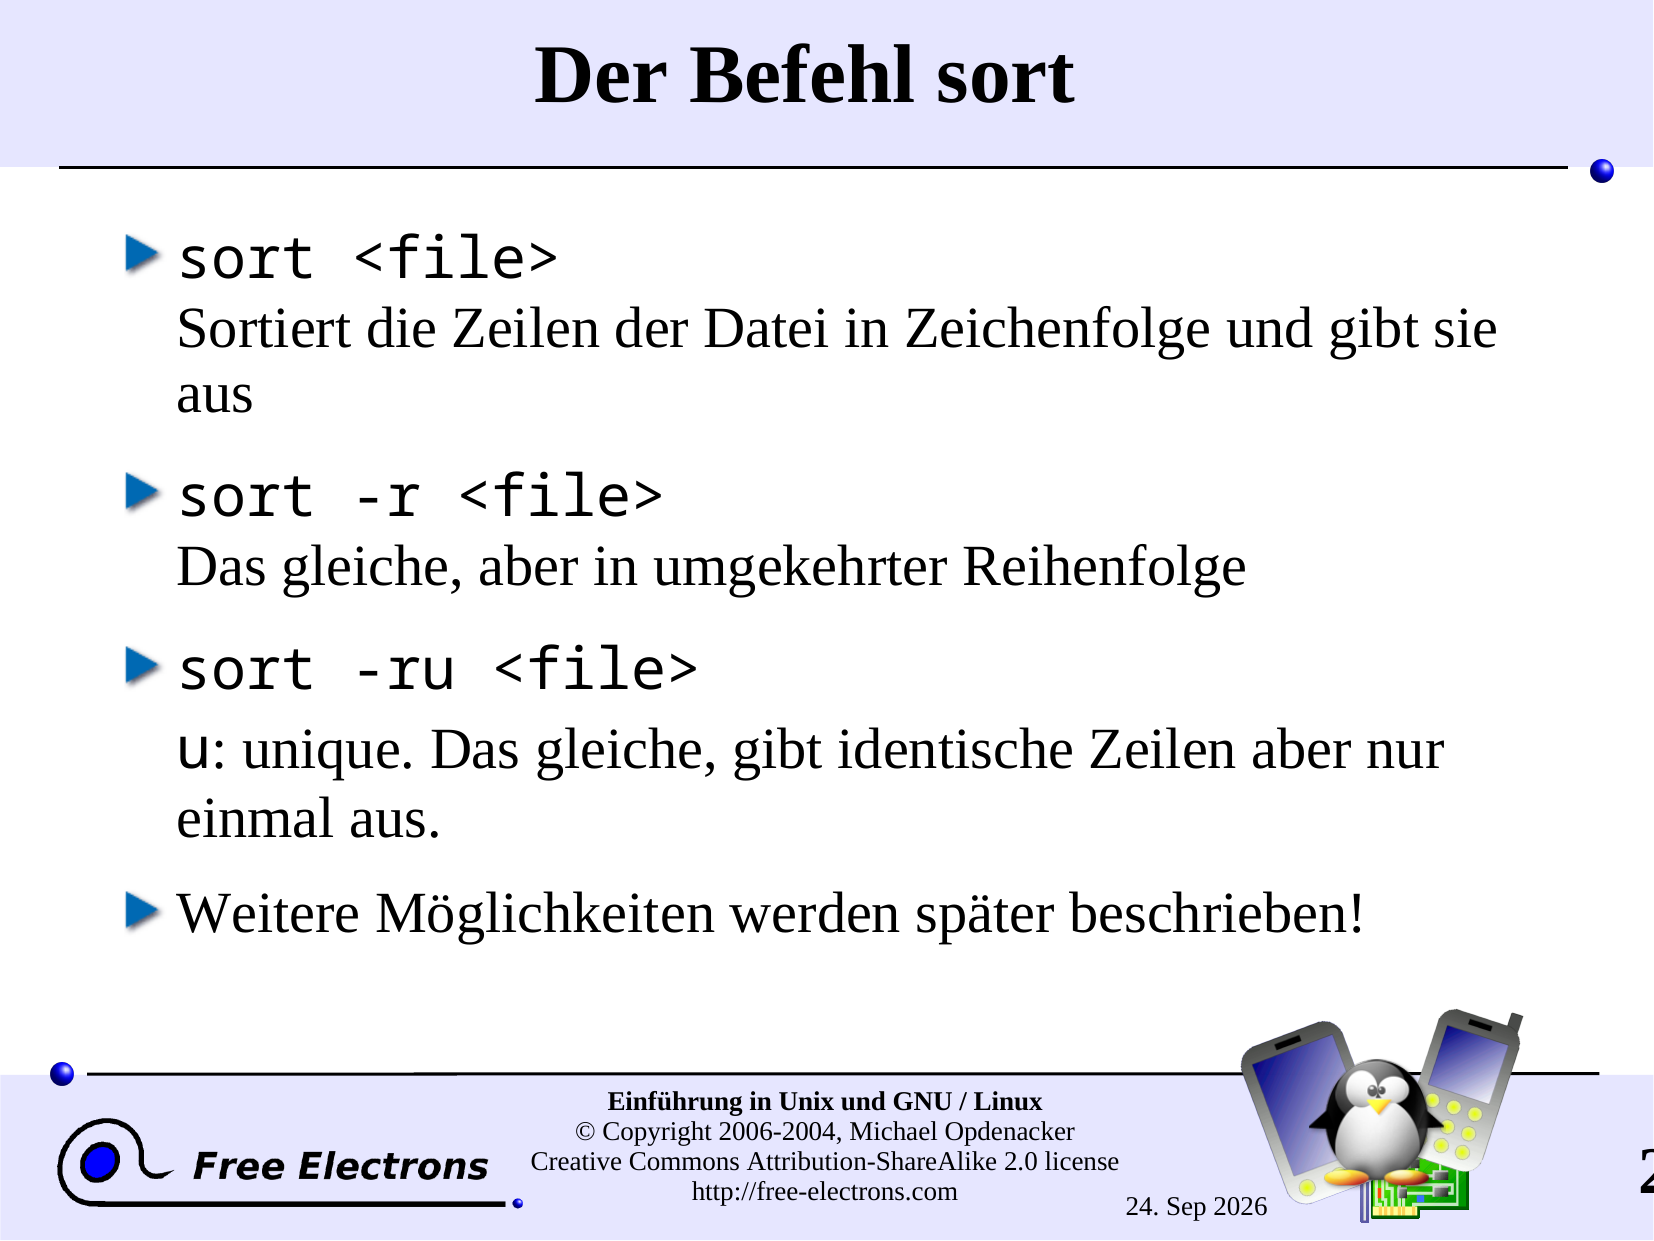

# Der Befehl sort
sort <file>
Sortiert die Zeilen der Datei in Zeichenfolge und gibt sie aus
sort -r <file>
Das gleiche, aber in umgekehrter Reihenfolge
sort -ru <file>
u: unique. Das gleiche, gibt identische Zeilen aber nur einmal aus.
Weitere Möglichkeiten werden später beschrieben!